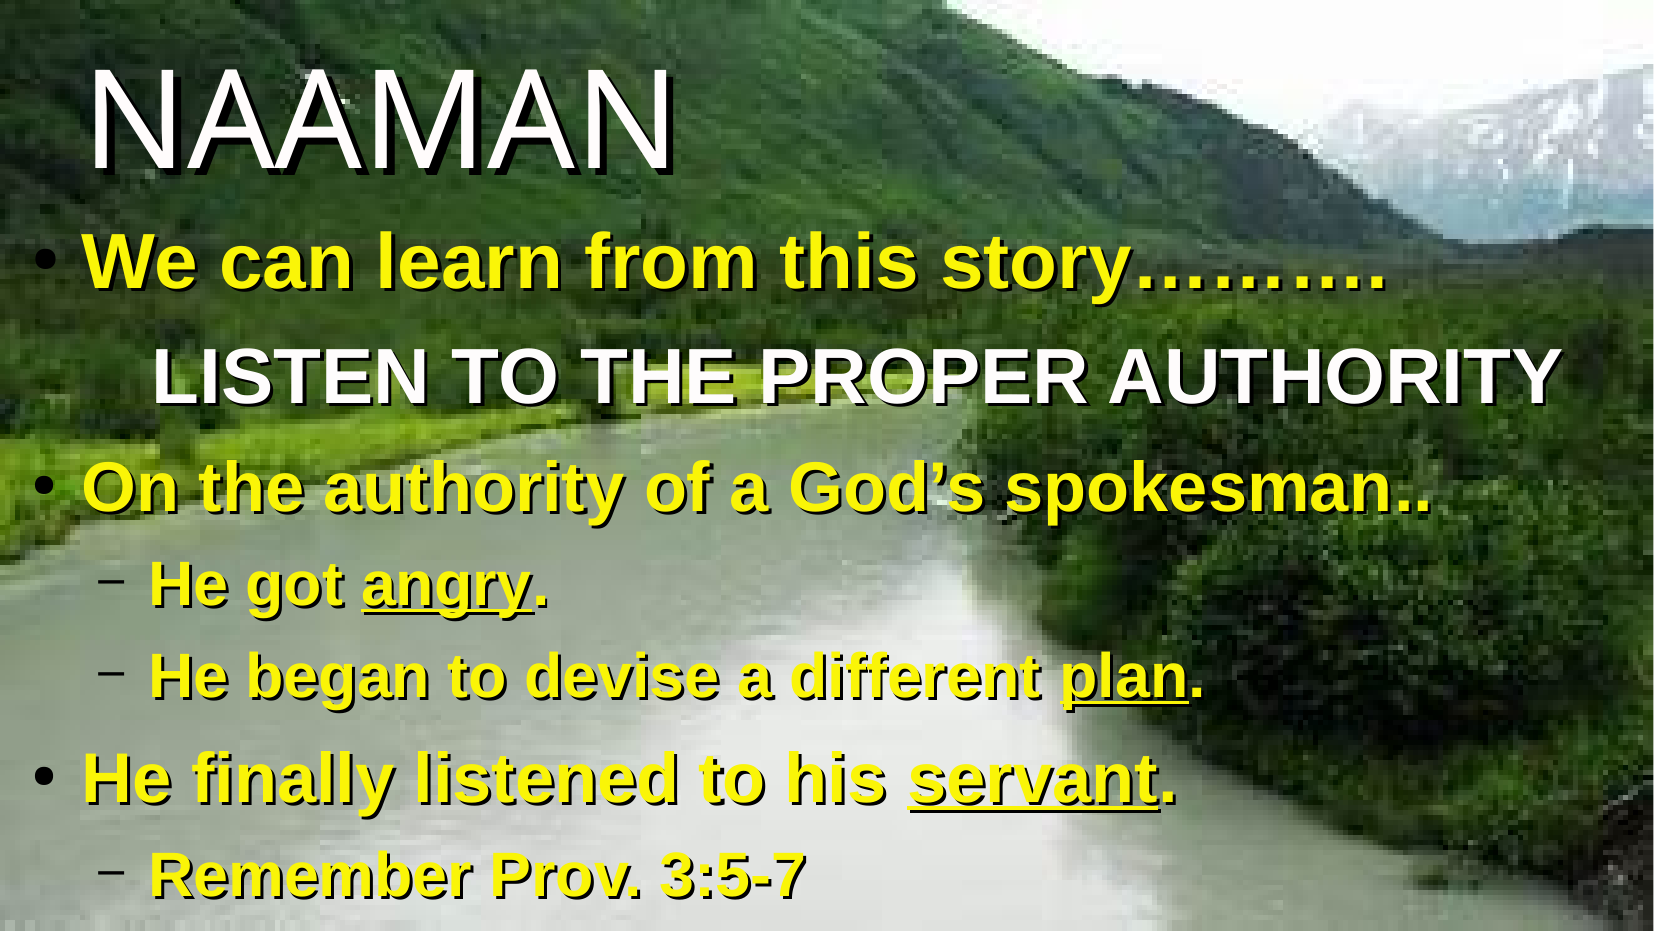

# NAAMAN
We can learn from this story……….
LISTEN TO THE PROPER AUTHORITY
On the authority of a God’s spokesman..
He got angry.
He began to devise a different plan.
He finally listened to his servant.
Remember Prov. 3:5-7